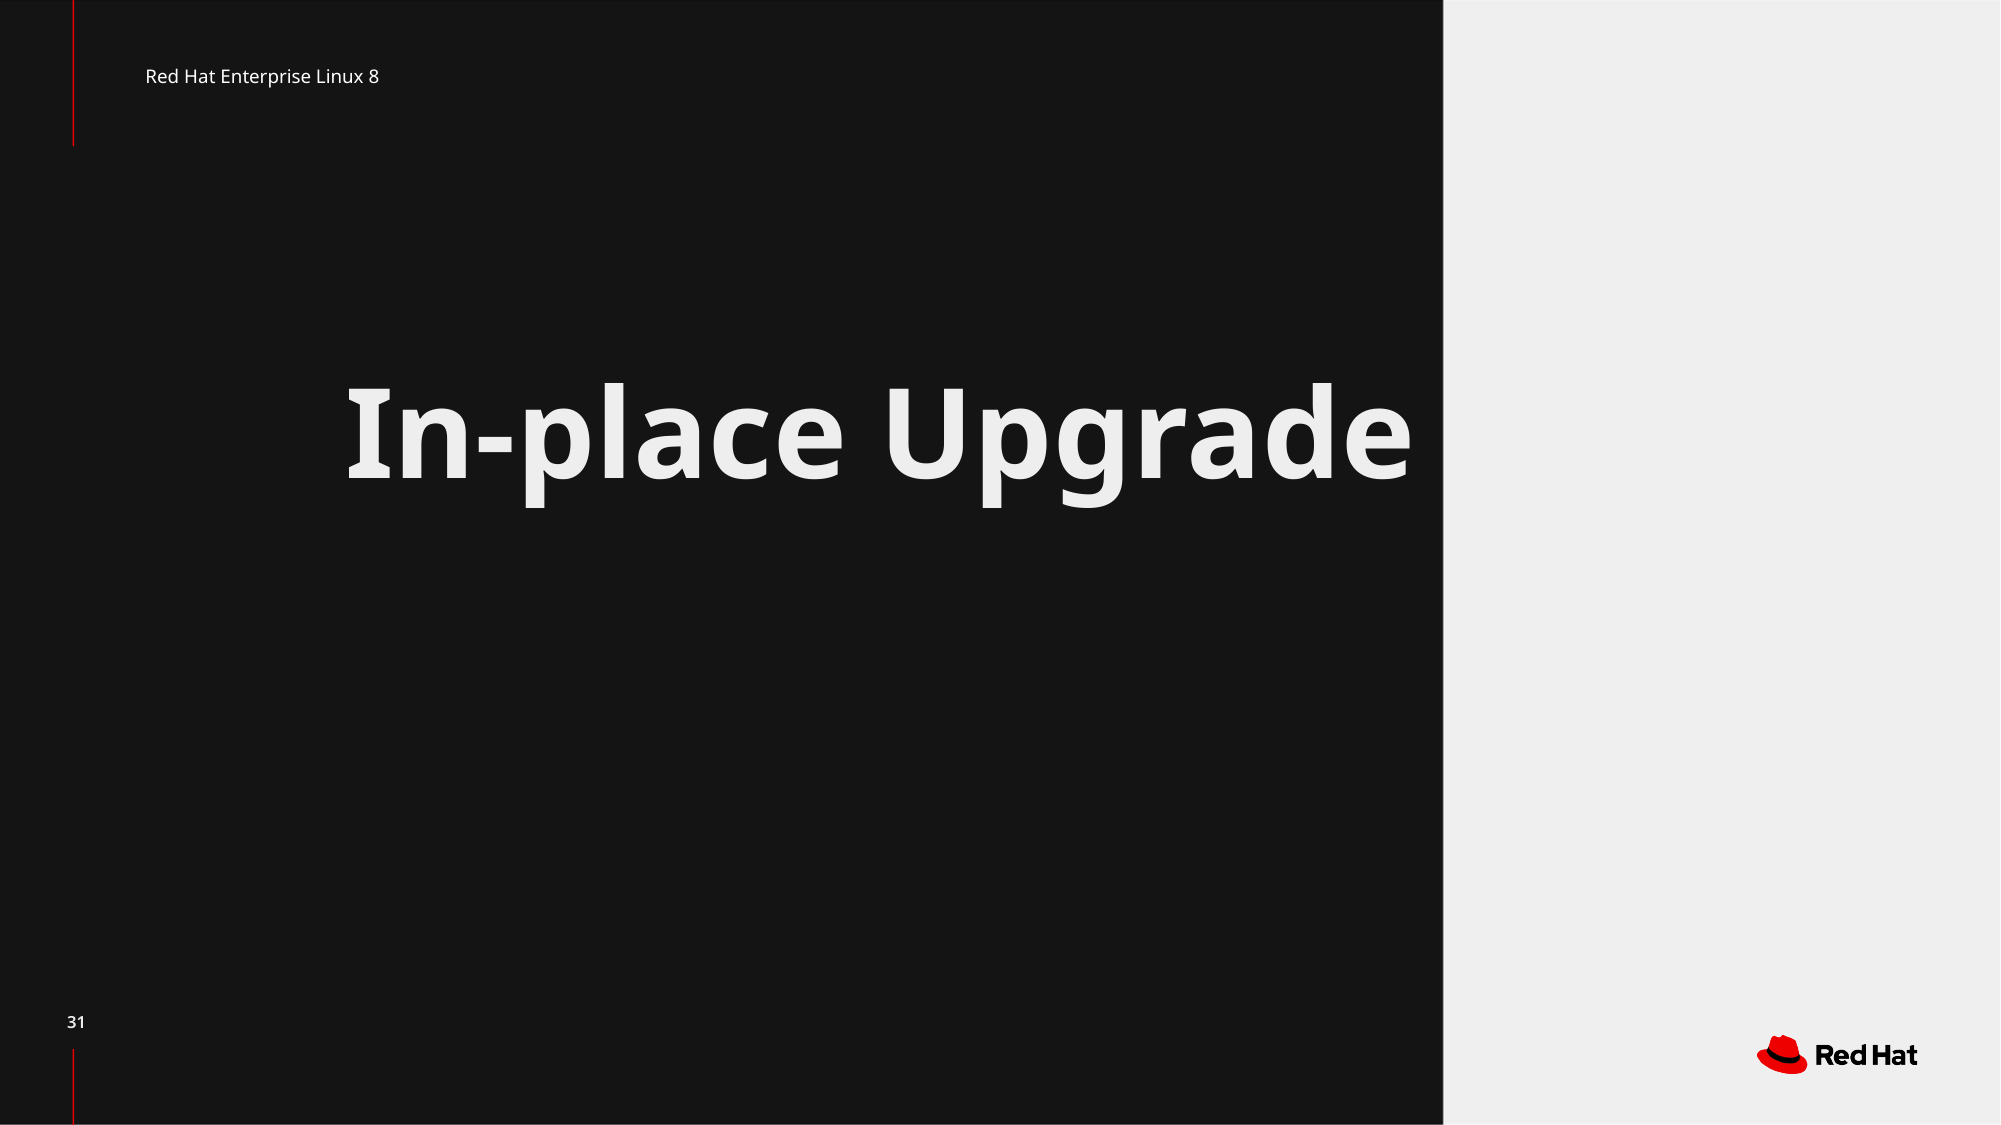

Red Hat Enterprise Linux 8
# In-place Upgrade
31